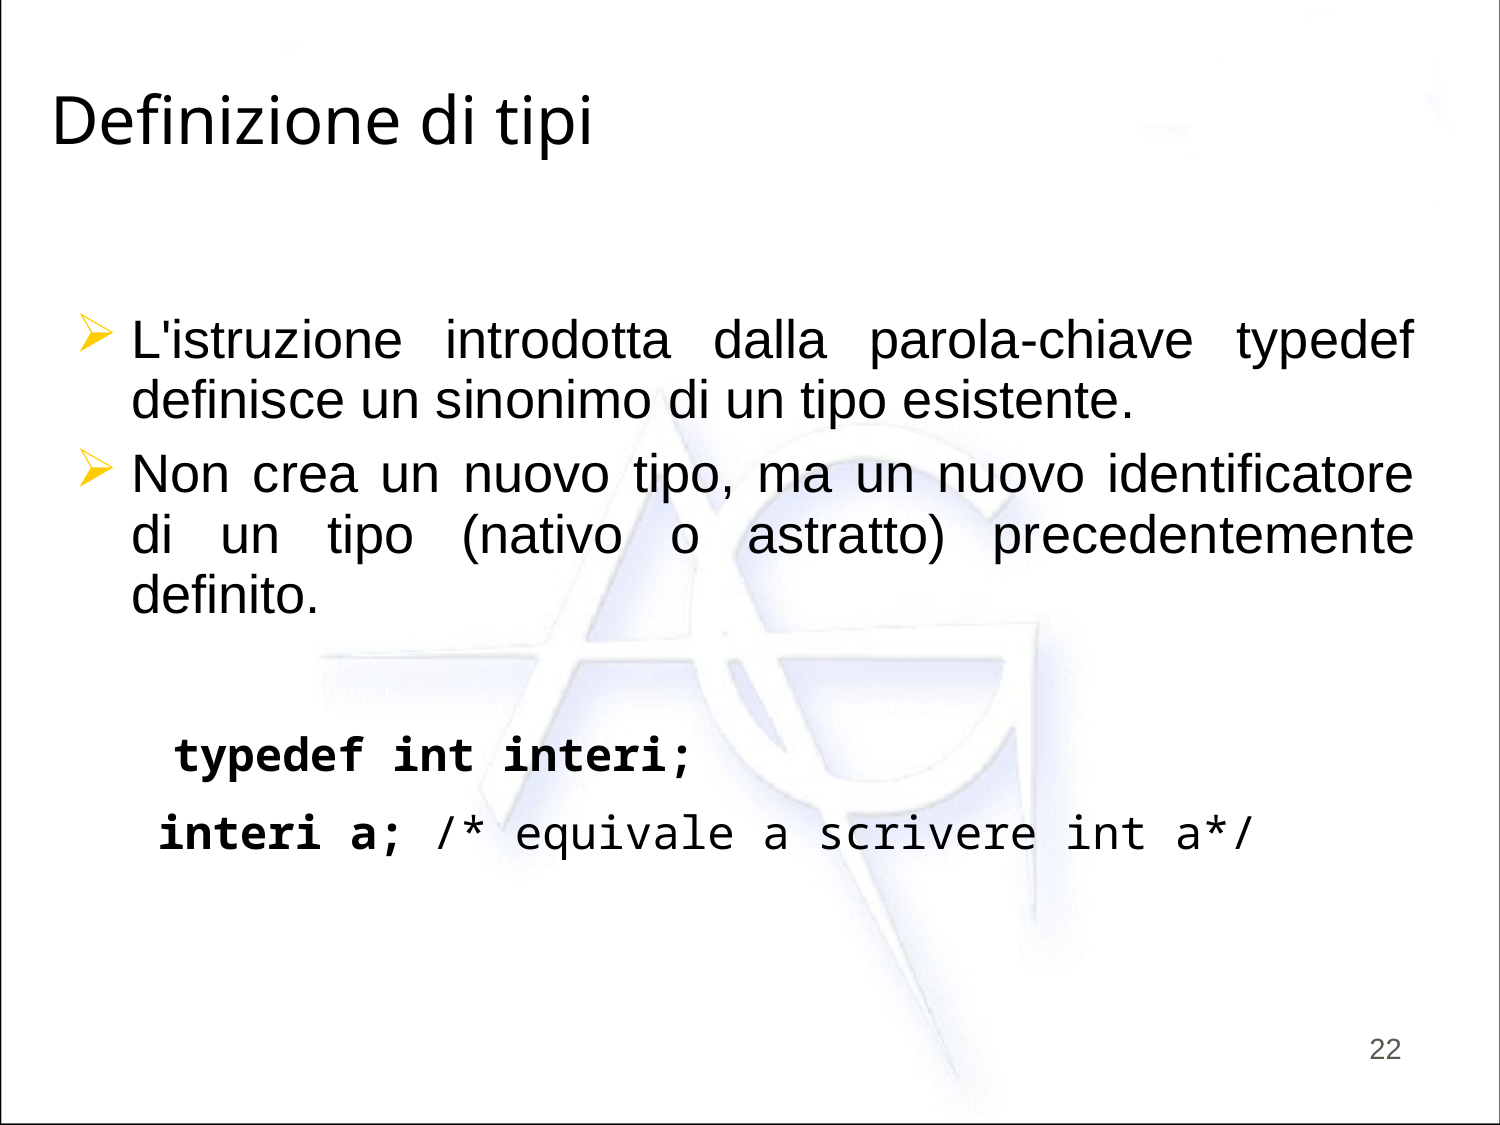

# Definizione di tipi
L'istruzione introdotta dalla parola-chiave typedef definisce un sinonimo di un tipo esistente.
Non crea un nuovo tipo, ma un nuovo identificatore di un tipo (nativo o astratto) precedentemente definito.
 typedef int interi;
 interi a; /* equivale a scrivere int a*/
22